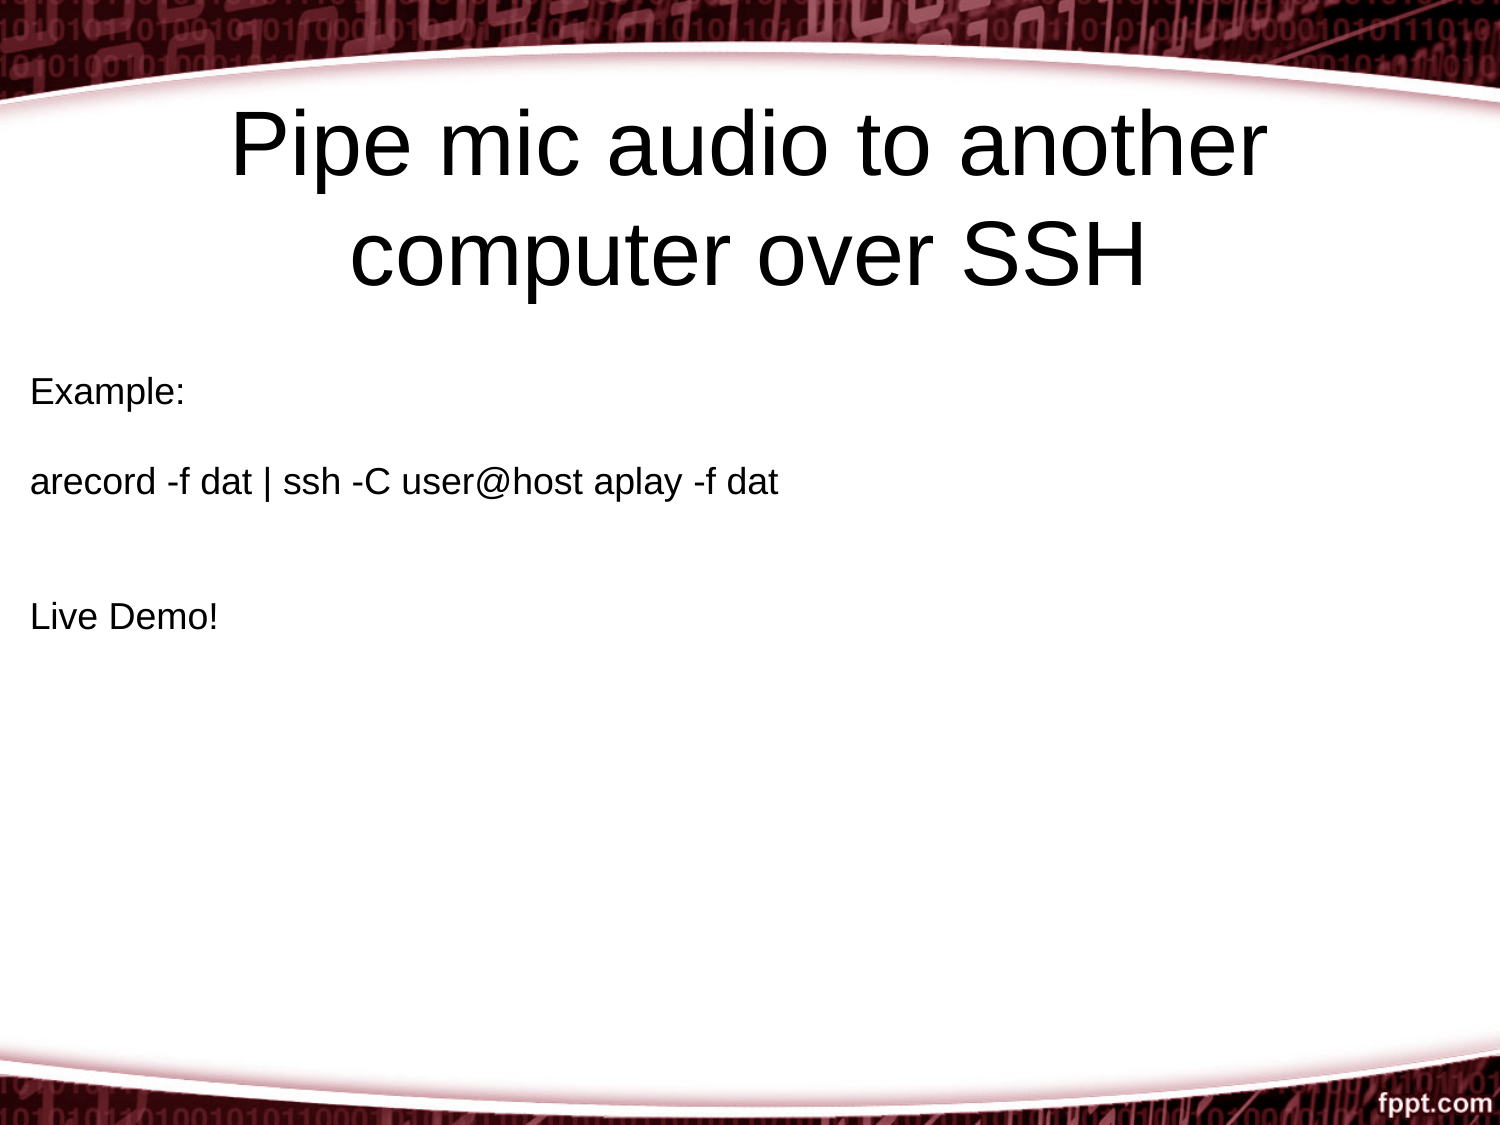

# Pipe mic audio to another computer over SSH
Example:
arecord -f dat | ssh -C user@host aplay -f dat
Live Demo!